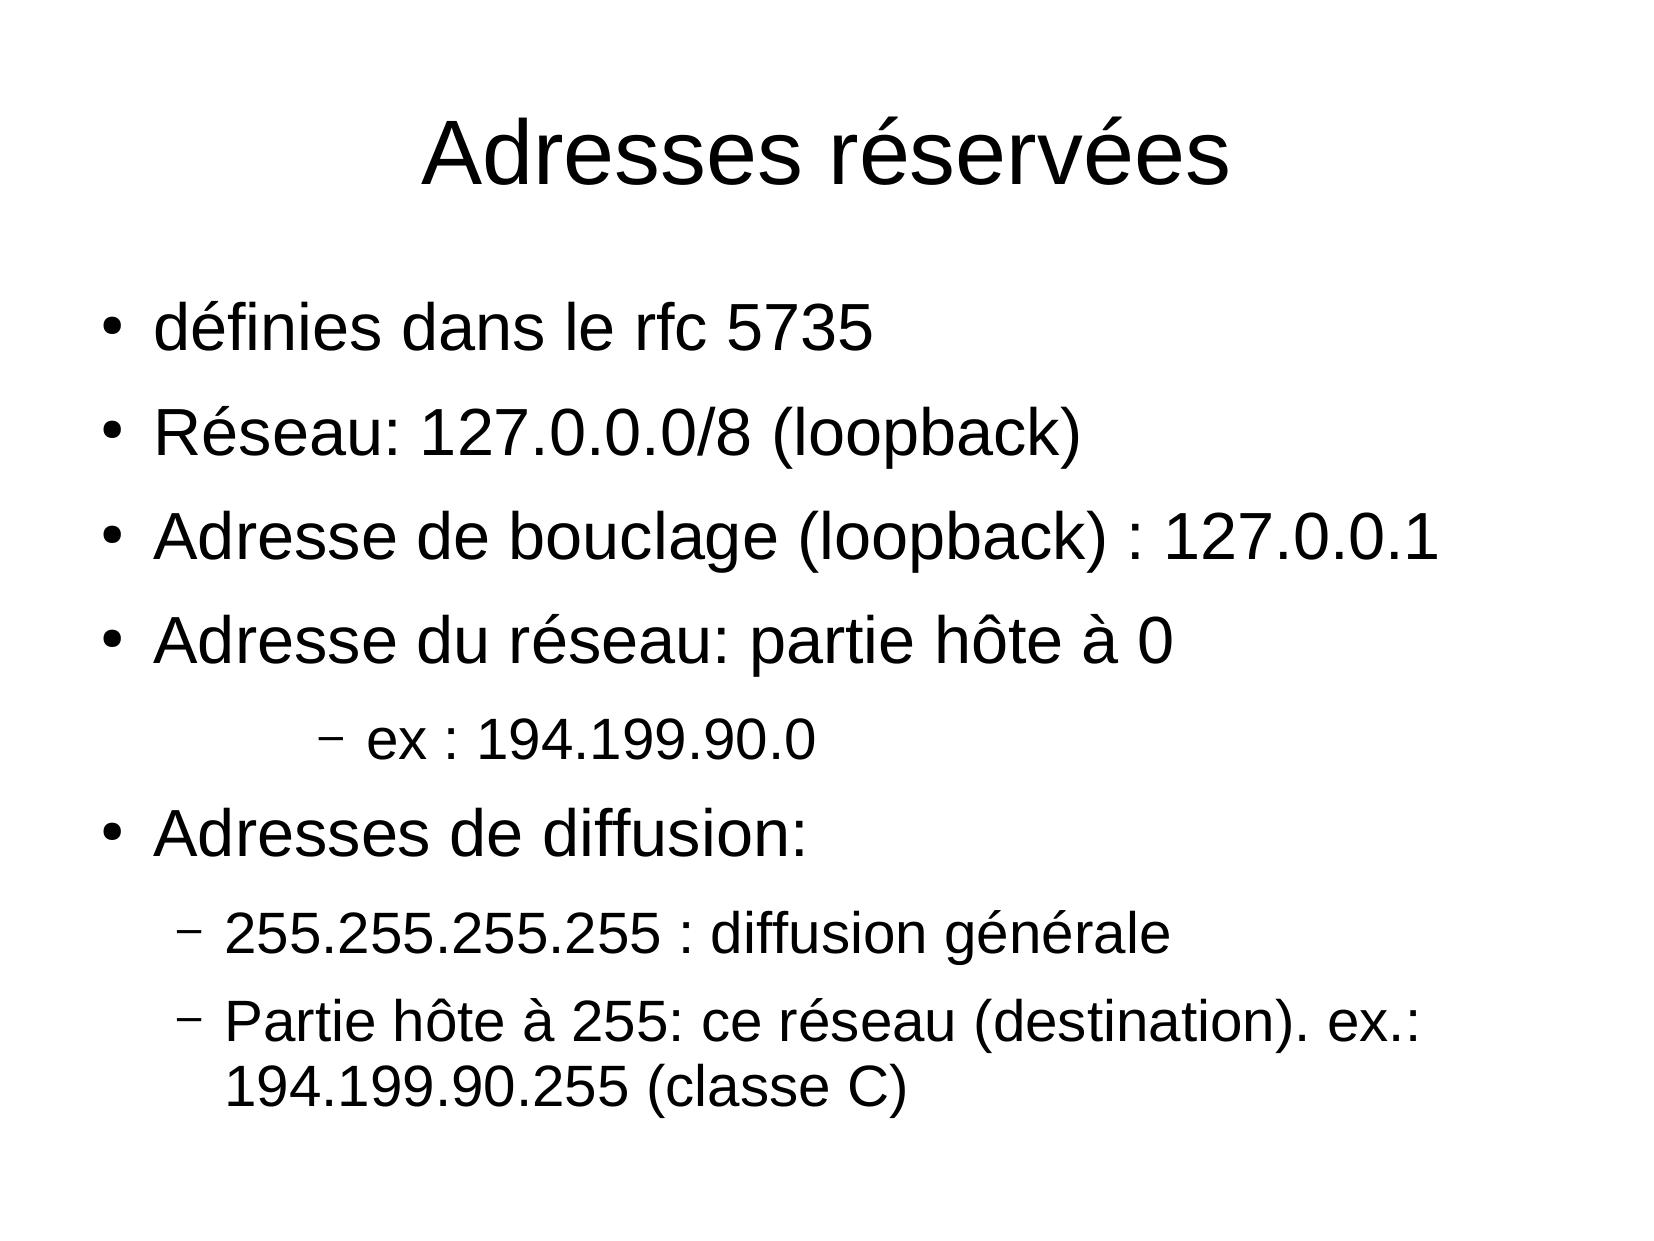

# Adresses réservées
définies dans le rfc 5735
Réseau: 127.0.0.0/8 (loopback)
Adresse de bouclage (loopback) : 127.0.0.1
Adresse du réseau: partie hôte à 0
ex : 194.199.90.0
Adresses de diffusion:
255.255.255.255 : diffusion générale
Partie hôte à 255: ce réseau (destination). ex.: 194.199.90.255 (classe C)